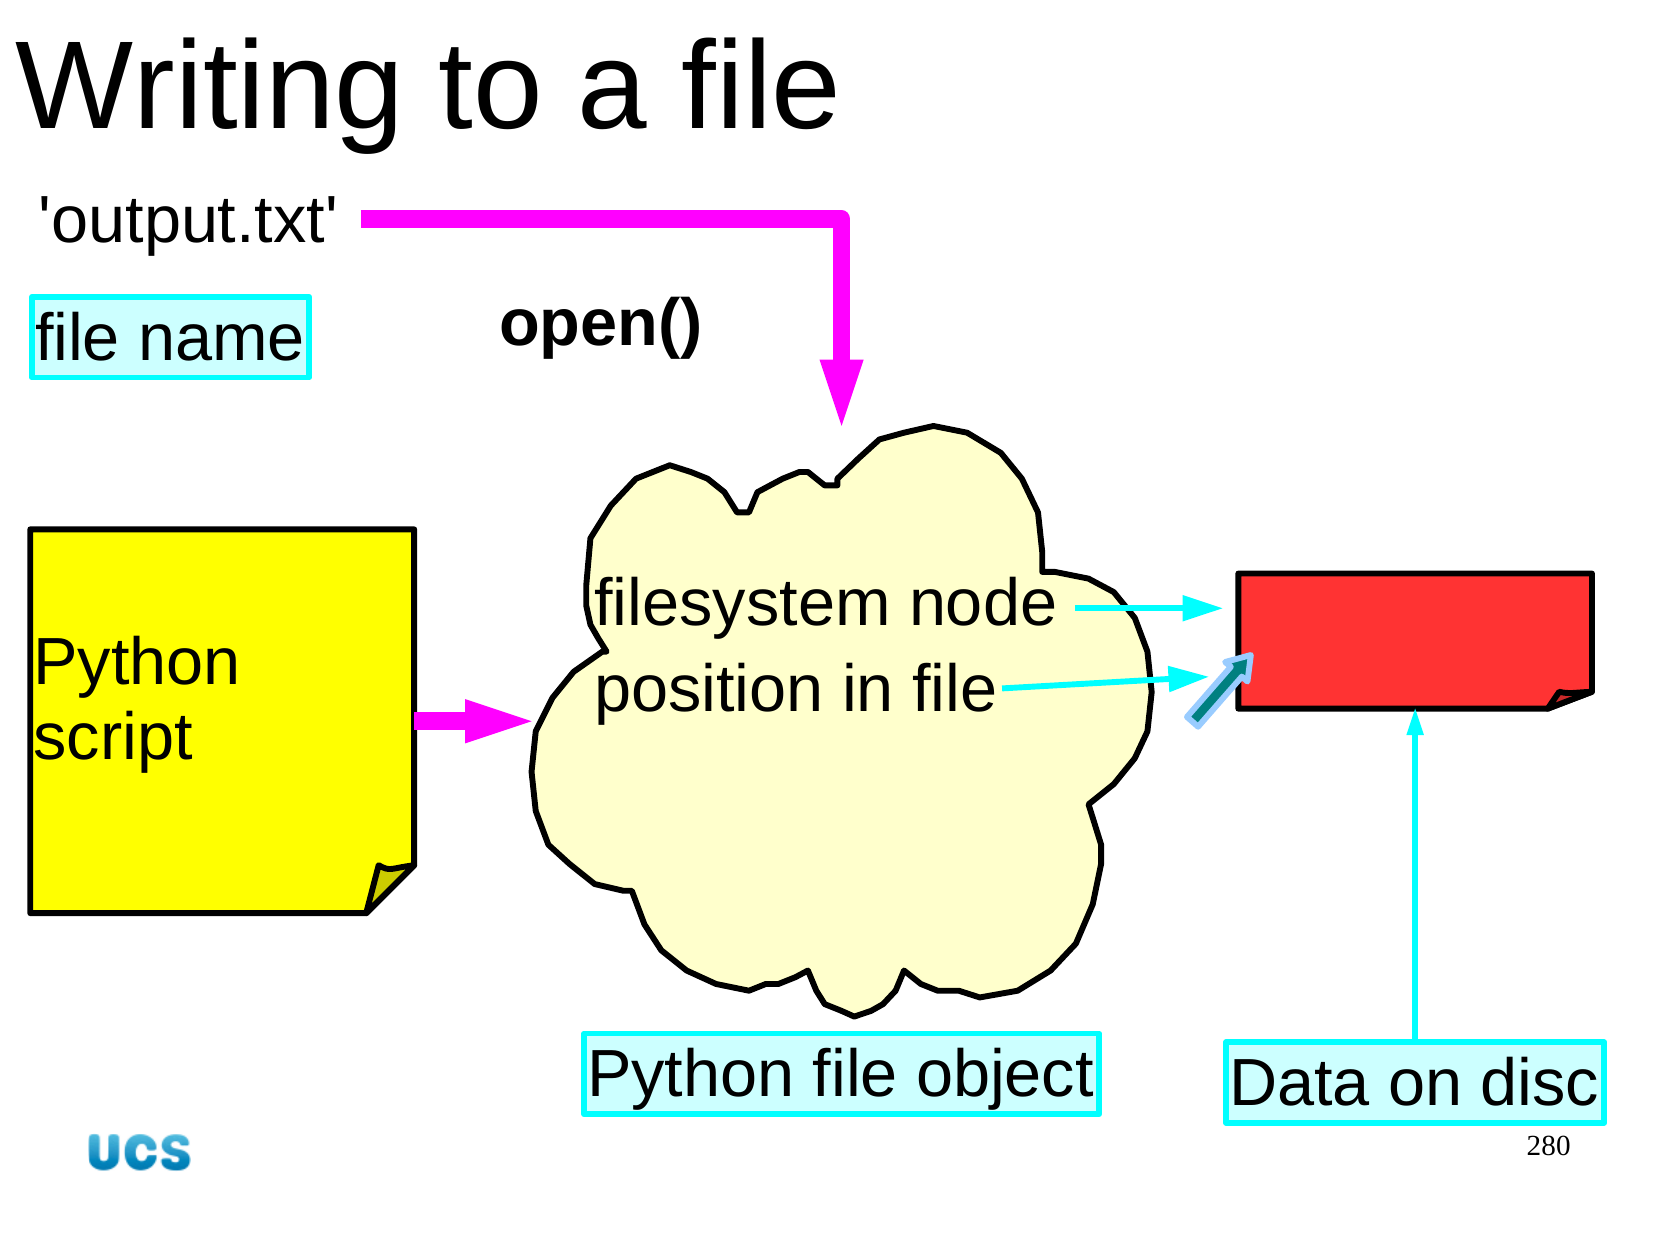

Writing to a file
'output.txt'
file name
Python
script
filesystem node
position in file
Python file object
Data on disc
280